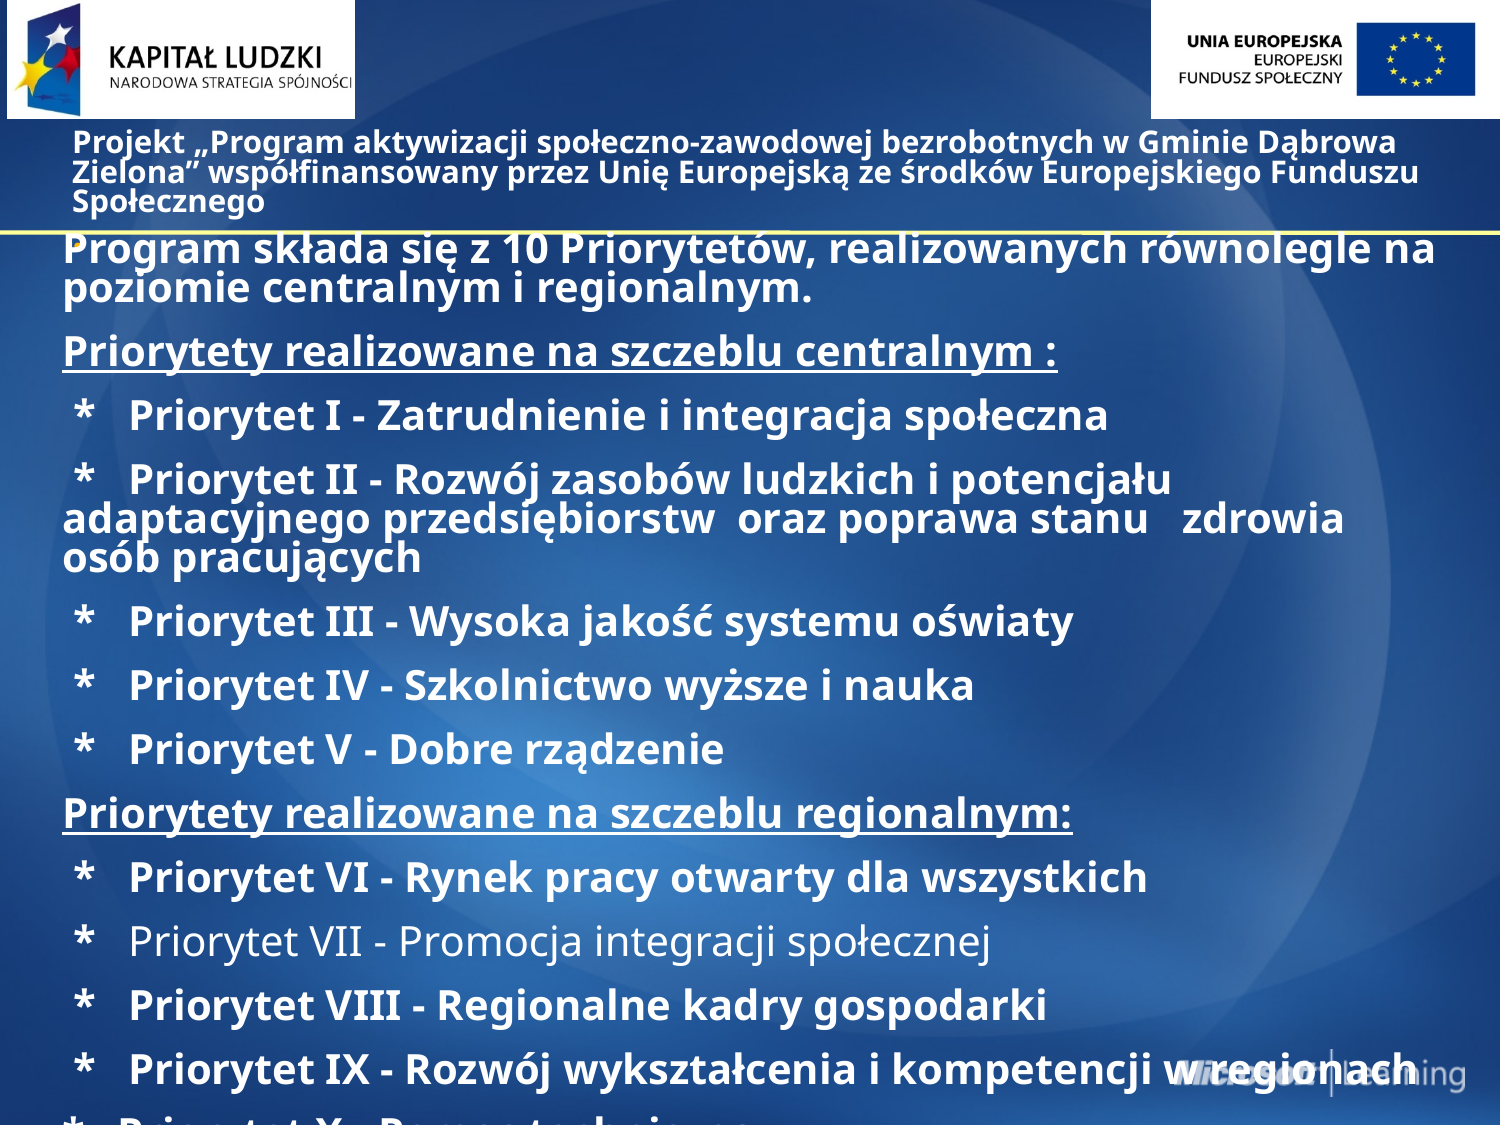

Projekt „Program aktywizacji społeczno-zawodowej bezrobotnych w Gminie Dąbrowa Zielona” współfinansowany przez Unię Europejską ze środków Europejskiego Funduszu Społecznego
.
Program składa się z 10 Priorytetów, realizowanych równolegle na poziomie centralnym i regionalnym.
Priorytety realizowane na szczeblu centralnym :
 * Priorytet I - Zatrudnienie i integracja społeczna
 * Priorytet II - Rozwój zasobów ludzkich i potencjału adaptacyjnego przedsiębiorstw oraz poprawa stanu zdrowia osób pracujących
 * Priorytet III - Wysoka jakość systemu oświaty
 * Priorytet IV - Szkolnictwo wyższe i nauka
 * Priorytet V - Dobre rządzenie
Priorytety realizowane na szczeblu regionalnym:
 * Priorytet VI - Rynek pracy otwarty dla wszystkich
 * Priorytet VII - Promocja integracji społecznej
 * Priorytet VIII - Regionalne kadry gospodarki
 * Priorytet IX - Rozwój wykształcenia i kompetencji w regionach
* Priorytet X - Pomoc techniczna